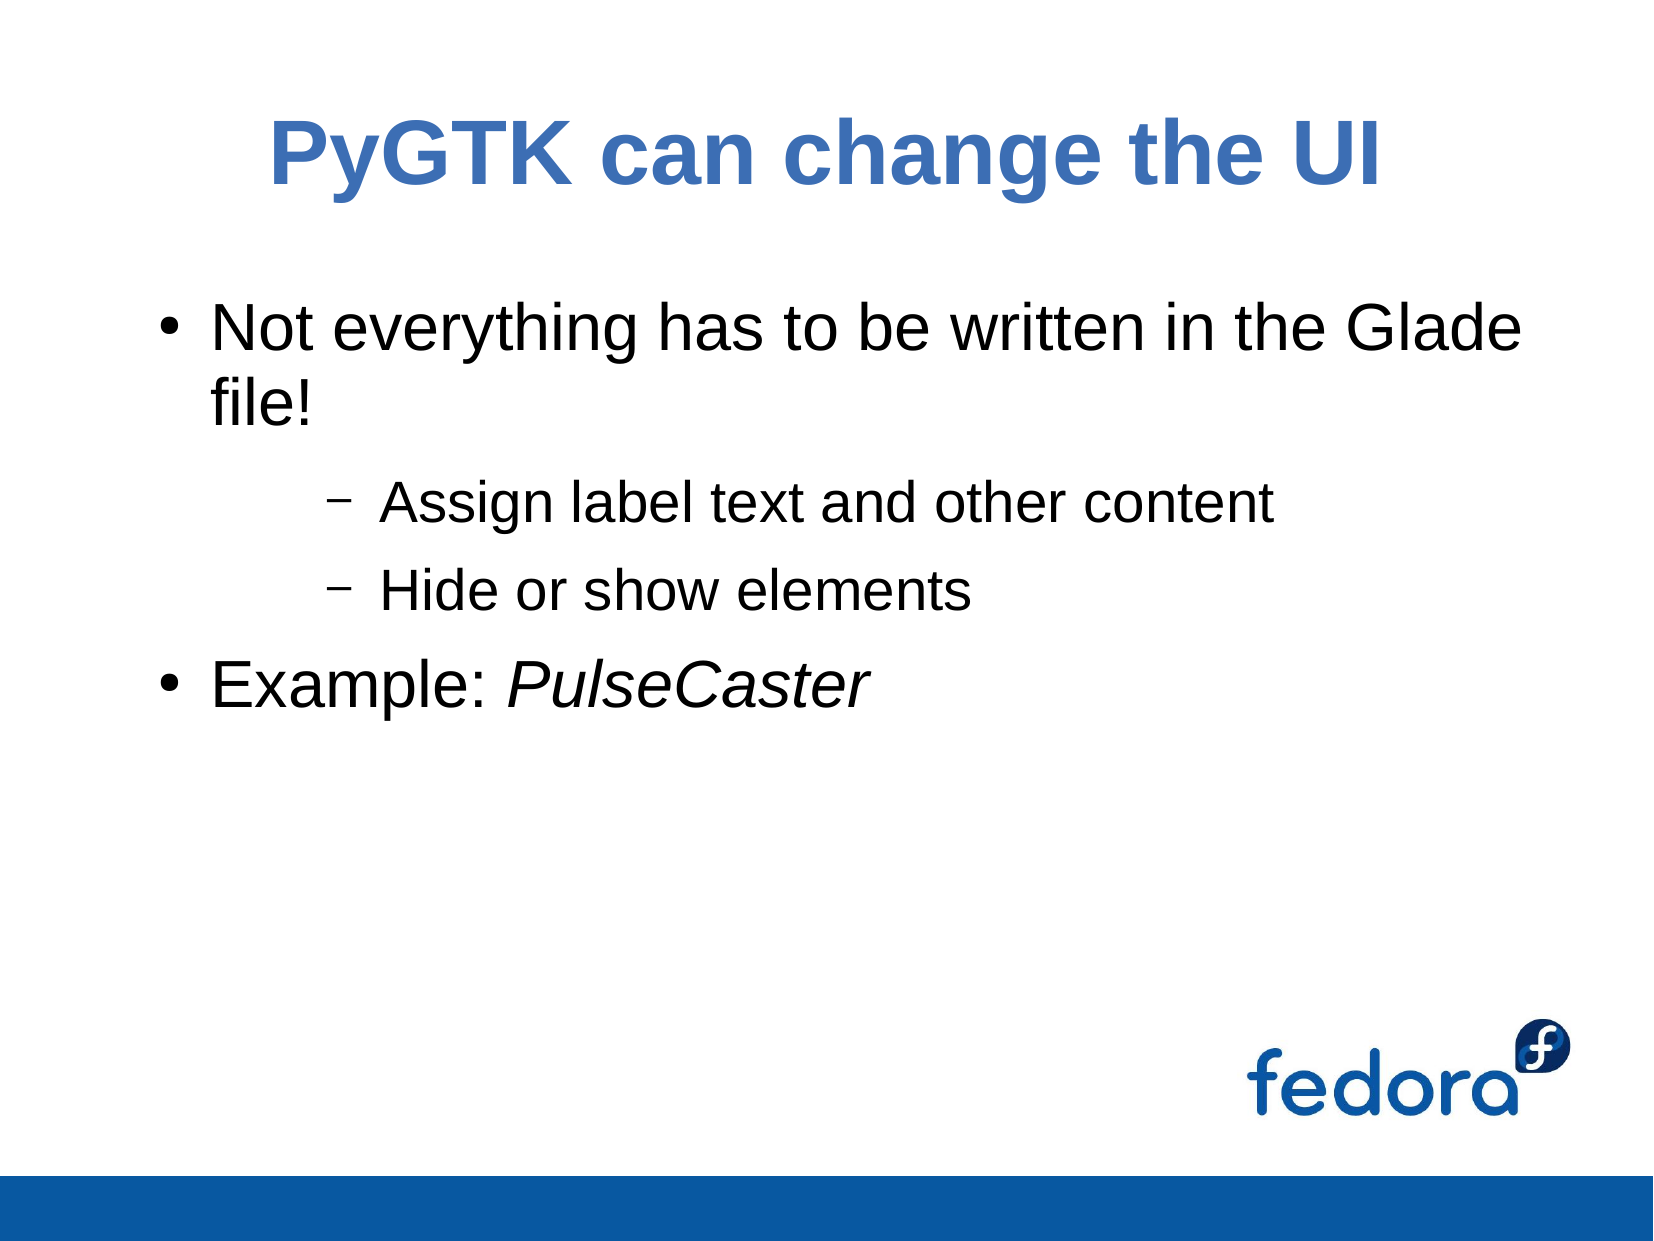

# PyGTK can change the UI
Not everything has to be written in the Glade file!
Assign label text and other content
Hide or show elements
Example: PulseCaster